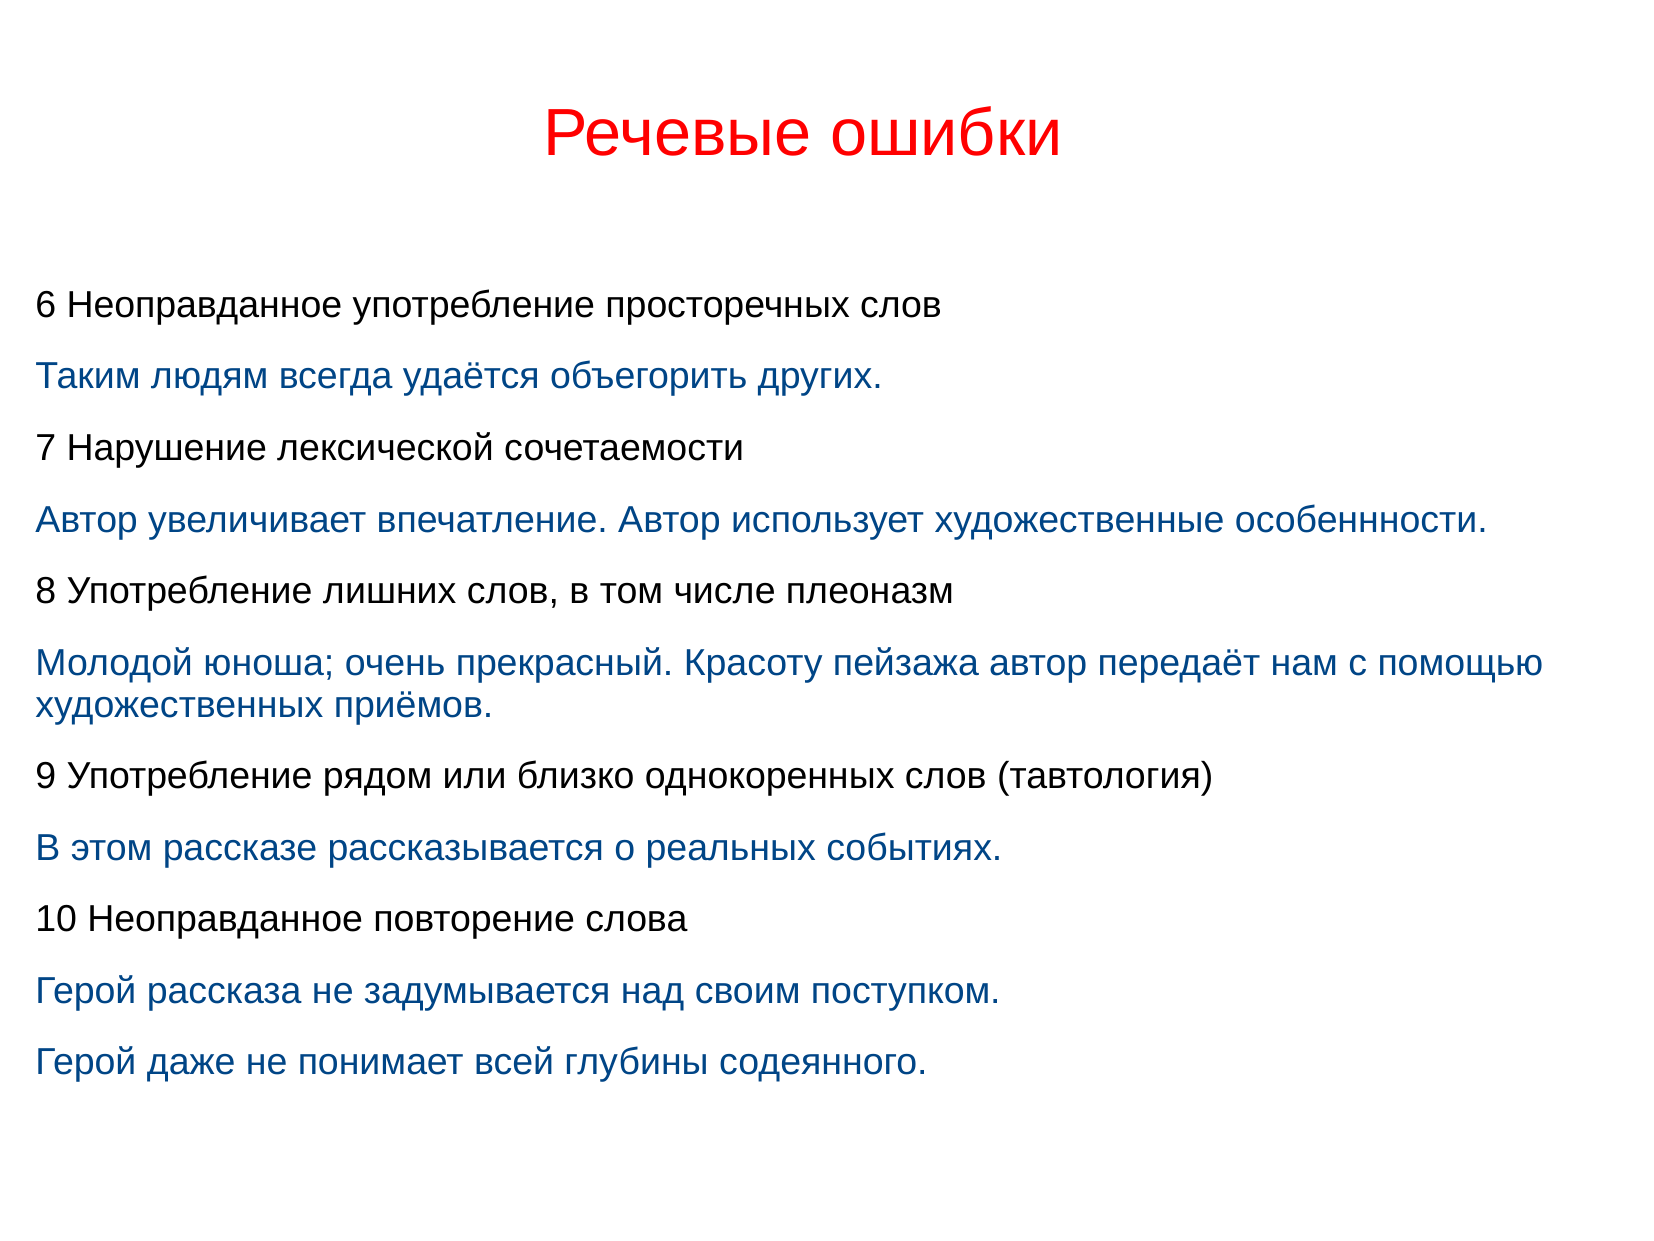

Речевые ошибки
# 6 Неоправданное употребление просторечных слов
Таким людям всегда удаётся объегорить других.
7 Нарушение лексической сочетаемости
Автор увеличивает впечатление. Автор использует художественные особеннности.
8 Употребление лишних слов, в том числе плеоназм
Молодой юноша; очень прекрасный. Красоту пейзажа автор передаёт нам с помощью художественных приёмов.
9 Употребление рядом или близко однокоренных слов (тавтология)
В этом рассказе рассказывается о реальных событиях.
10 Неоправданное повторение слова
Герой рассказа не задумывается над своим поступком.
Герой даже не понимает всей глубины содеянного.